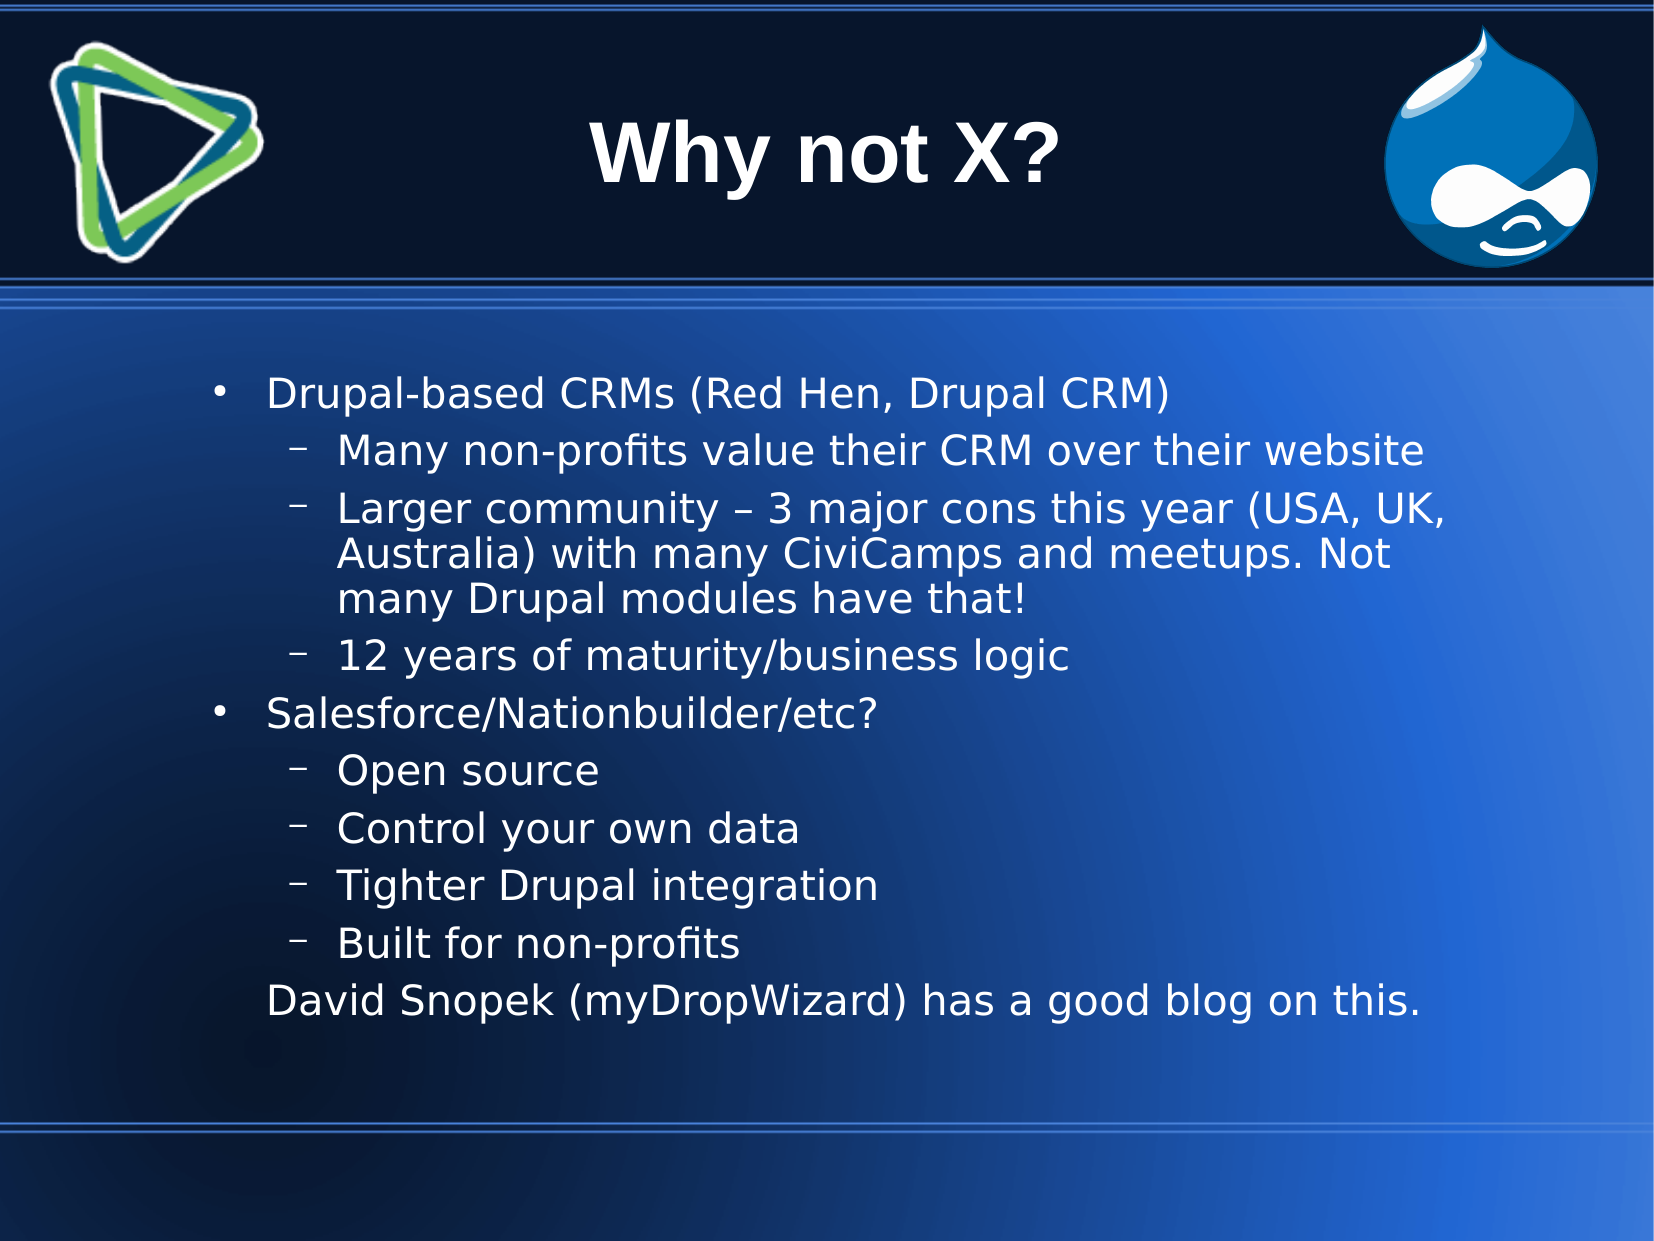

# Why not X?
Drupal-based CRMs (Red Hen, Drupal CRM)
Many non-profits value their CRM over their website
Larger community – 3 major cons this year (USA, UK, Australia) with many CiviCamps and meetups. Not many Drupal modules have that!
12 years of maturity/business logic
Salesforce/Nationbuilder/etc?
Open source
Control your own data
Tighter Drupal integration
Built for non-profits
David Snopek (myDropWizard) has a good blog on this.